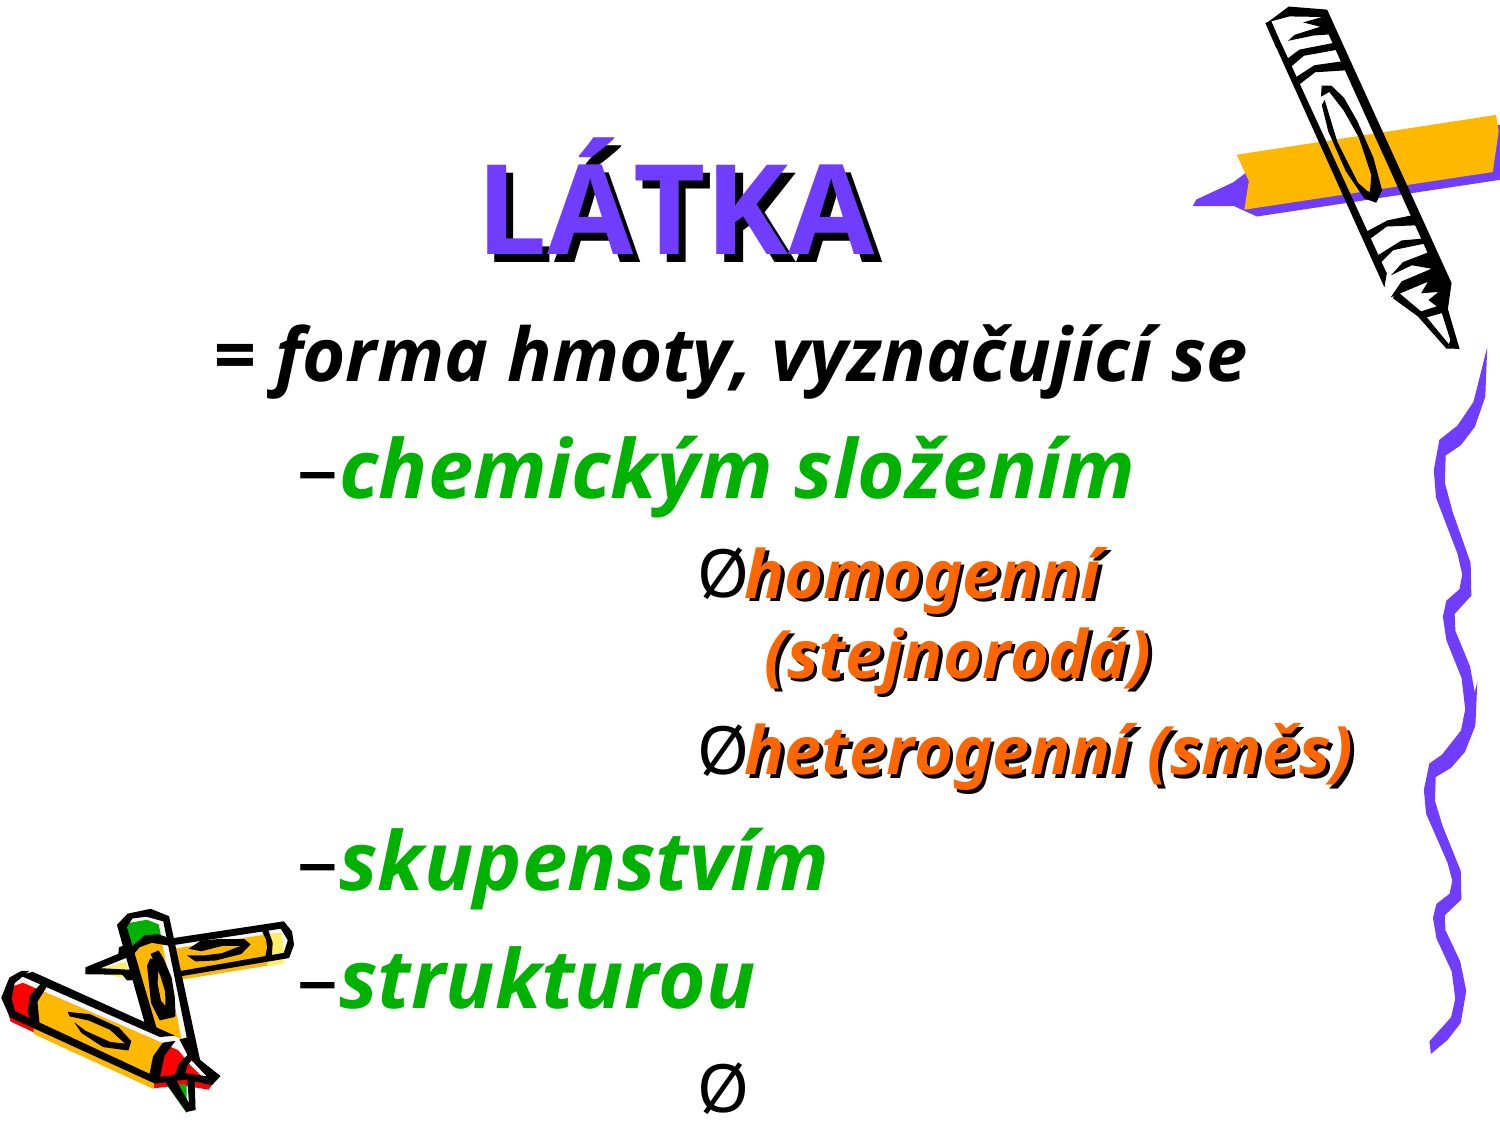

# LÁTKA
= forma hmoty, vyznačující se
chemickým složením
homogenní (stejnorodá)
heterogenní (směs)
skupenstvím
strukturou